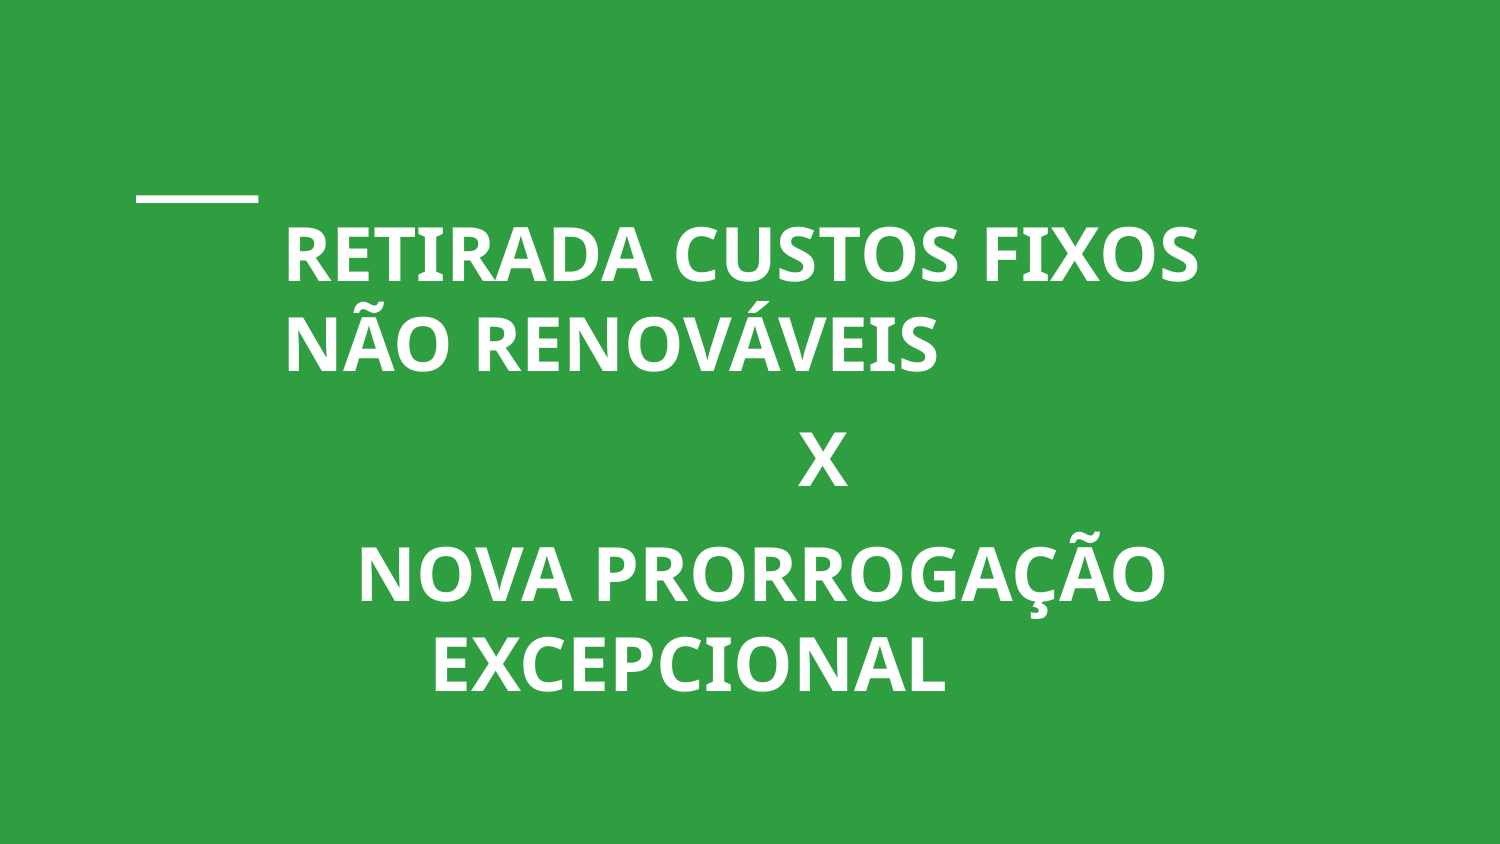

RETIRADA CUSTOS FIXOS 				NÃO RENOVÁVEIS
									X
			NOVA PRORROGAÇÃO 						EXCEPCIONAL